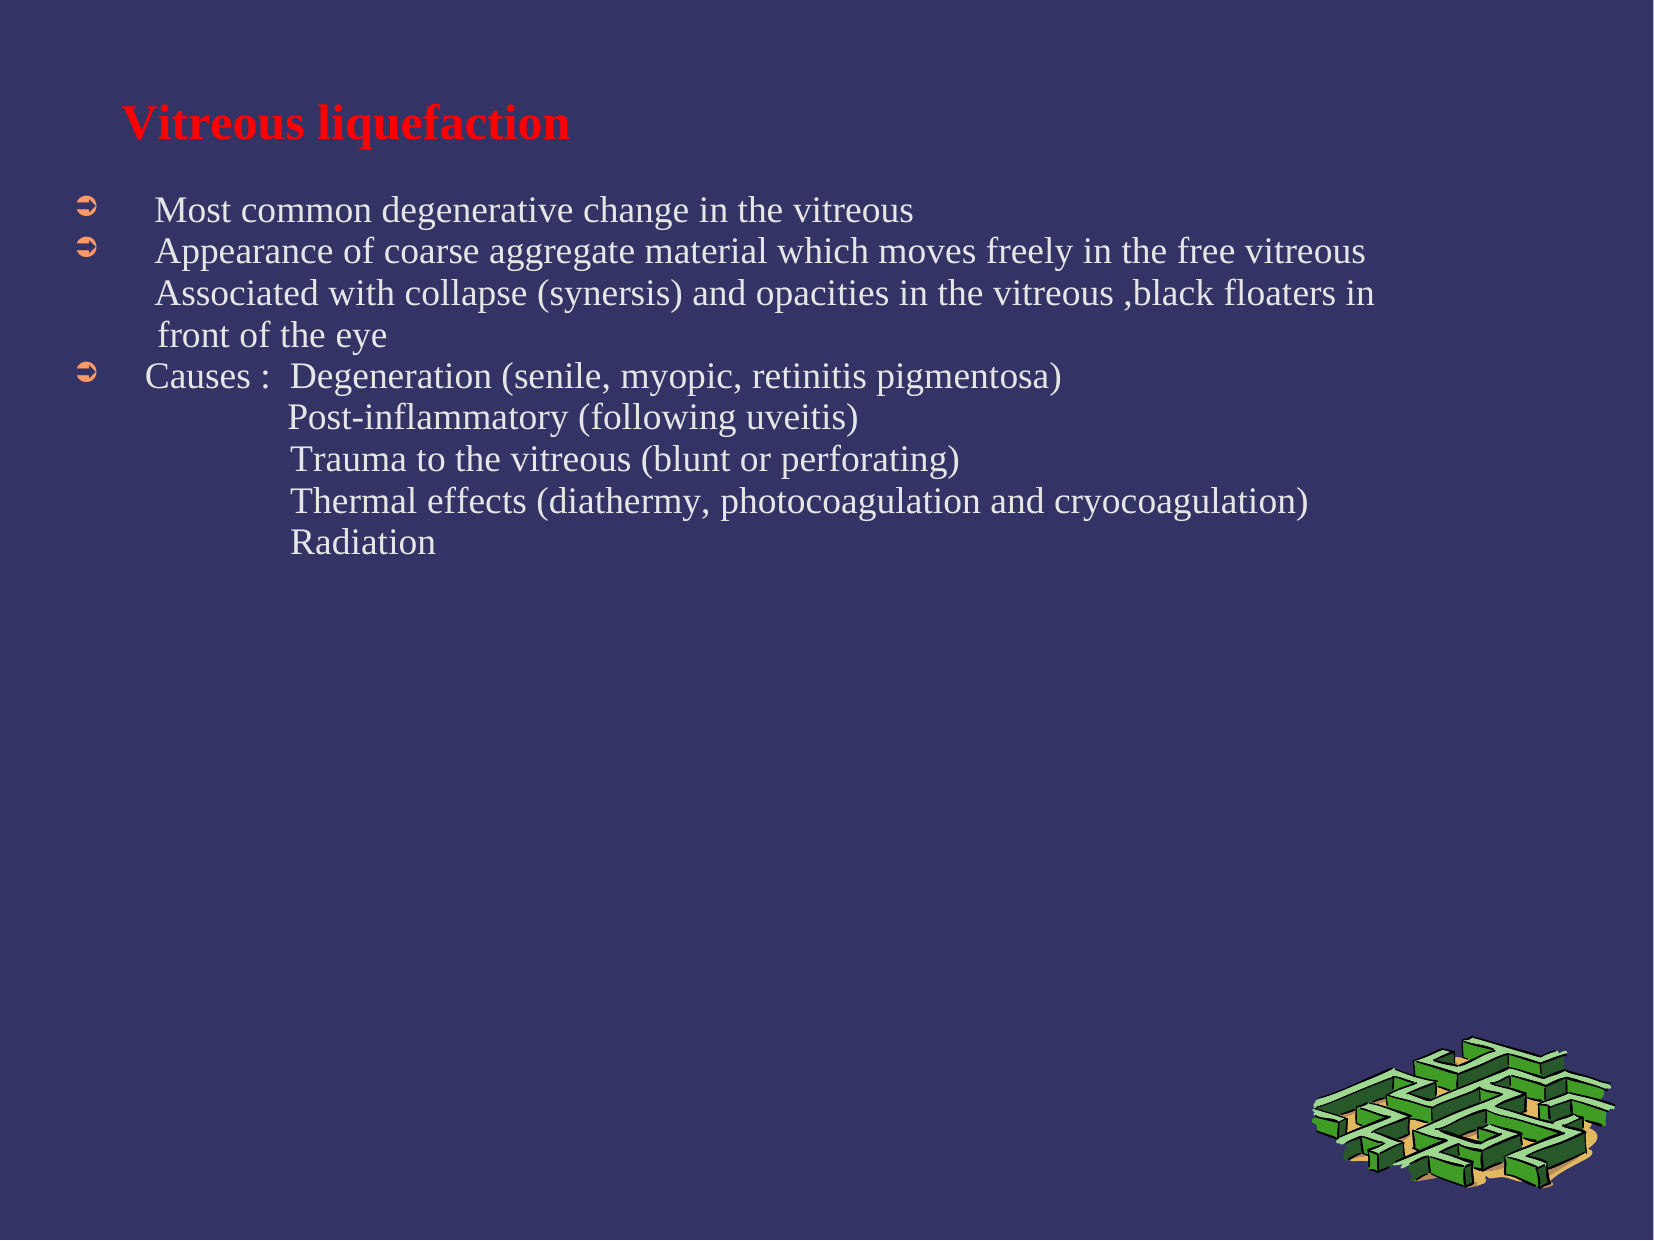

# Vitreous liquefaction
 Most common degenerative change in the vitreous
 Appearance of coarse aggregate material which moves freely in the free vitreous
 Associated with collapse (synersis) and opacities in the vitreous ,black floaters in
 front of the eye
Causes : Degeneration (senile, myopic, retinitis pigmentosa)
 Post-inflammatory (following uveitis)
 Trauma to the vitreous (blunt or perforating)
 Thermal effects (diathermy, photocoagulation and cryocoagulation)
 Radiation